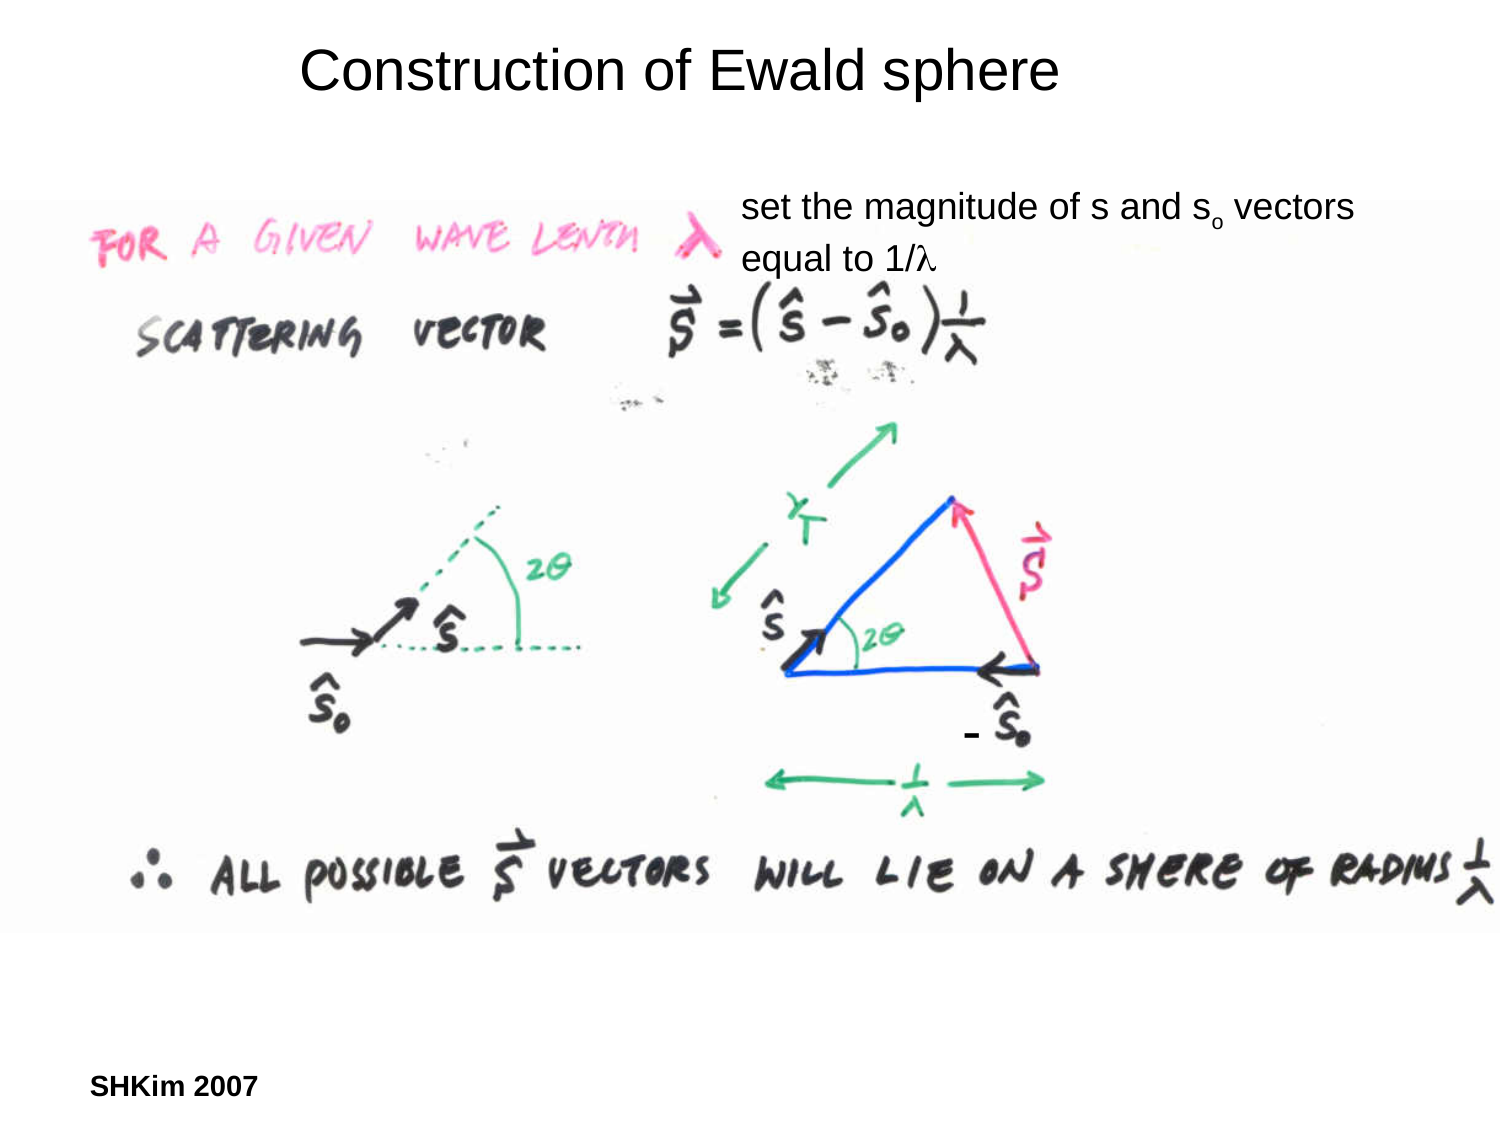

Construction of Ewald sphere
set the magnitude of s and so vectors
equal to 1/
-